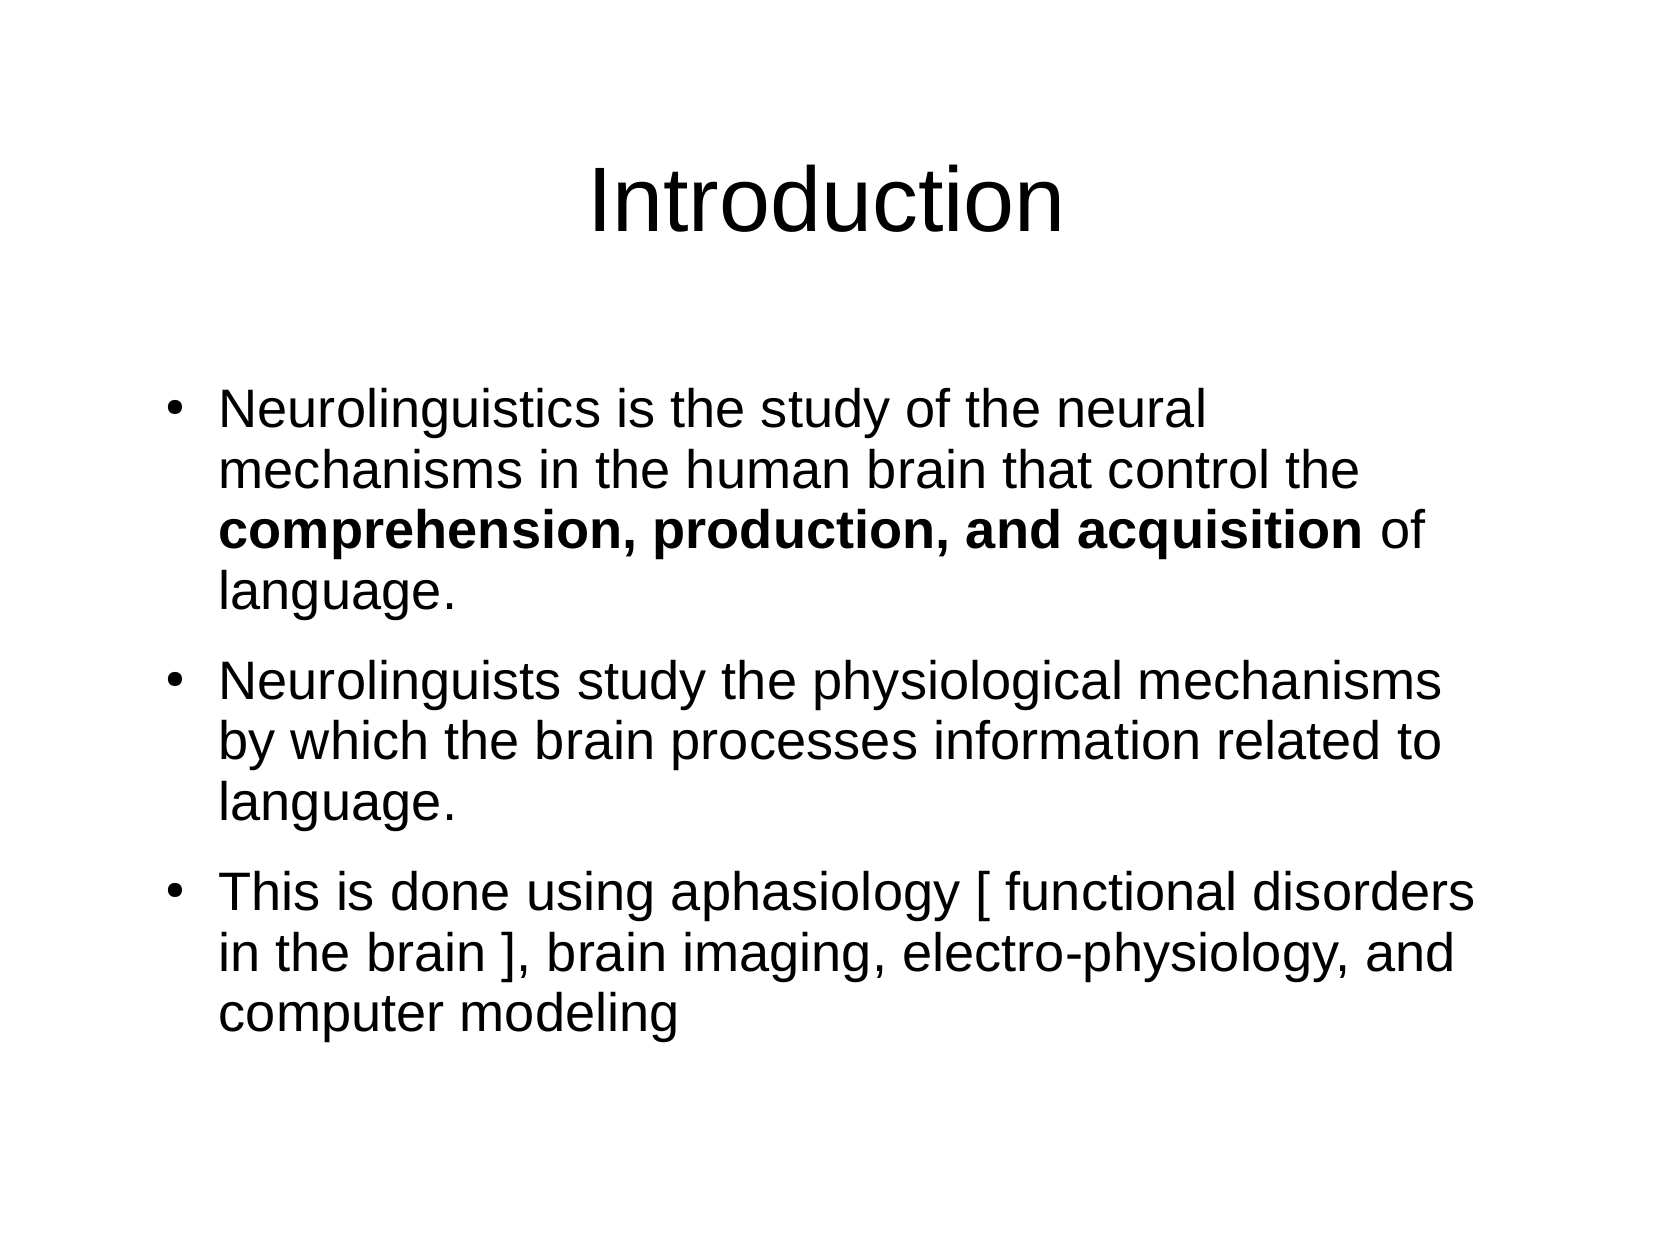

# Introduction
Neurolinguistics is the study of the neural mechanisms in the human brain that control the comprehension, production, and acquisition of language.
Neurolinguists study the physiological mechanisms by which the brain processes information related to language.
This is done using aphasiology [ functional disorders in the brain ], brain imaging, electro-physiology, and computer modeling